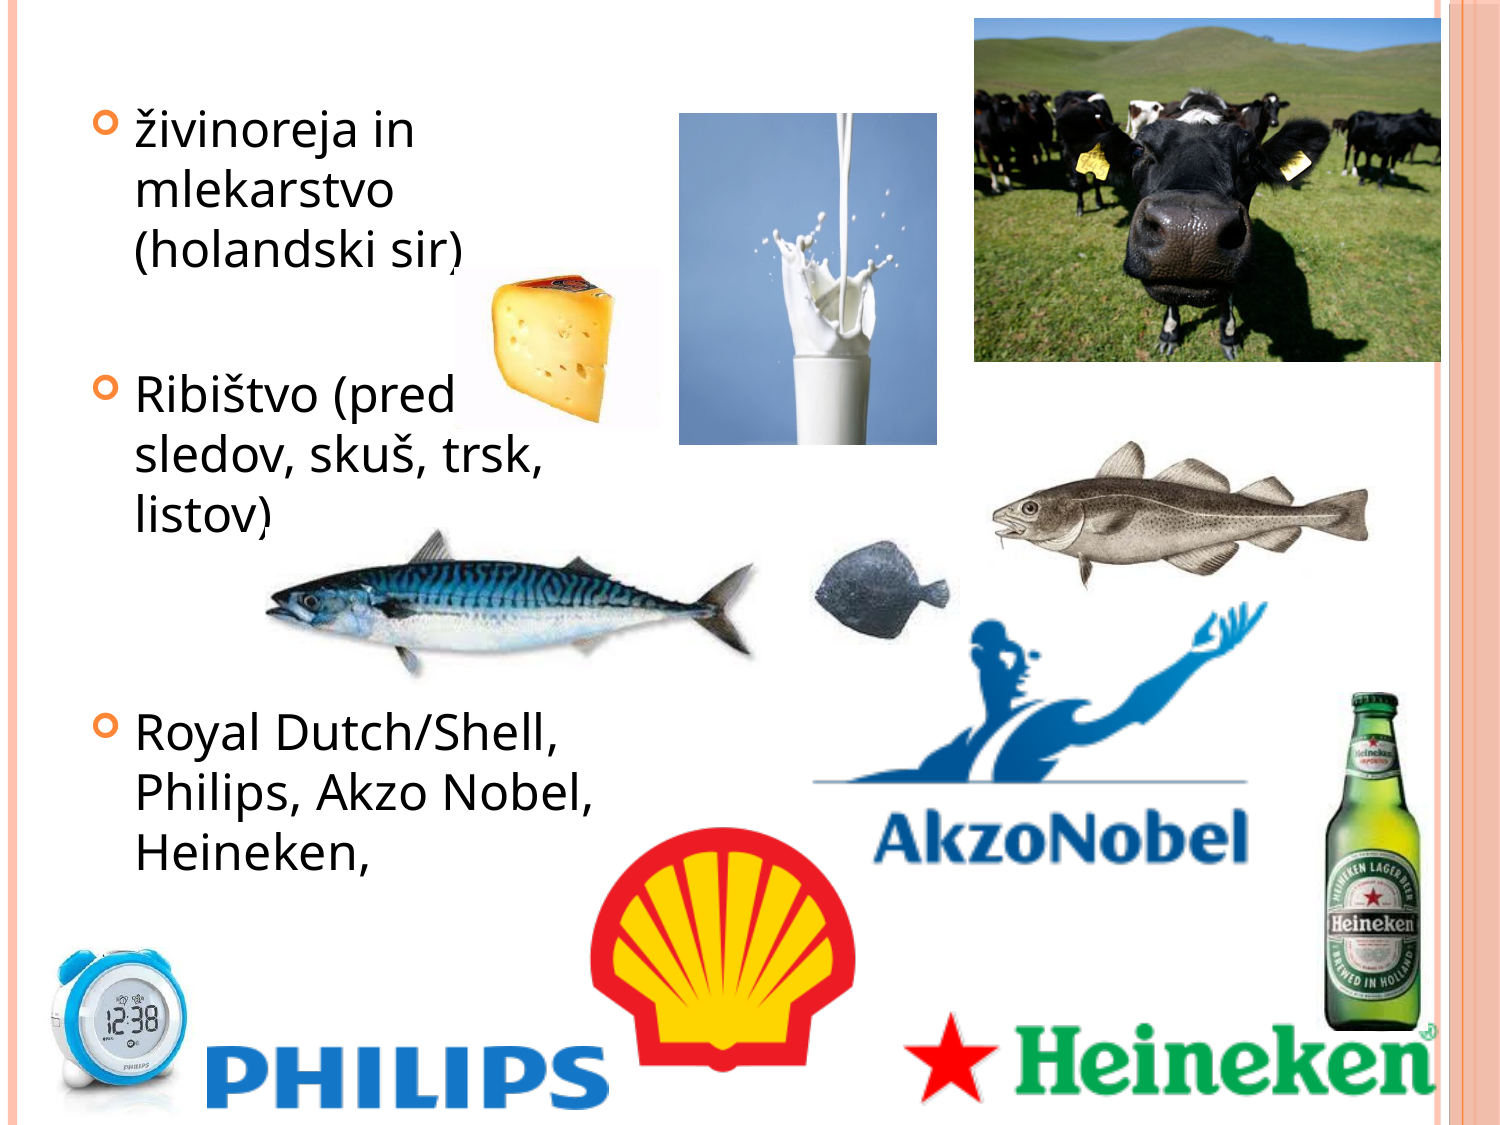

#
živinoreja in mlekarstvo (holandski sir)
Ribištvo (predvsem sledov, skuš, trsk, listov)
Royal Dutch/Shell, Philips, Akzo Nobel, Heineken,